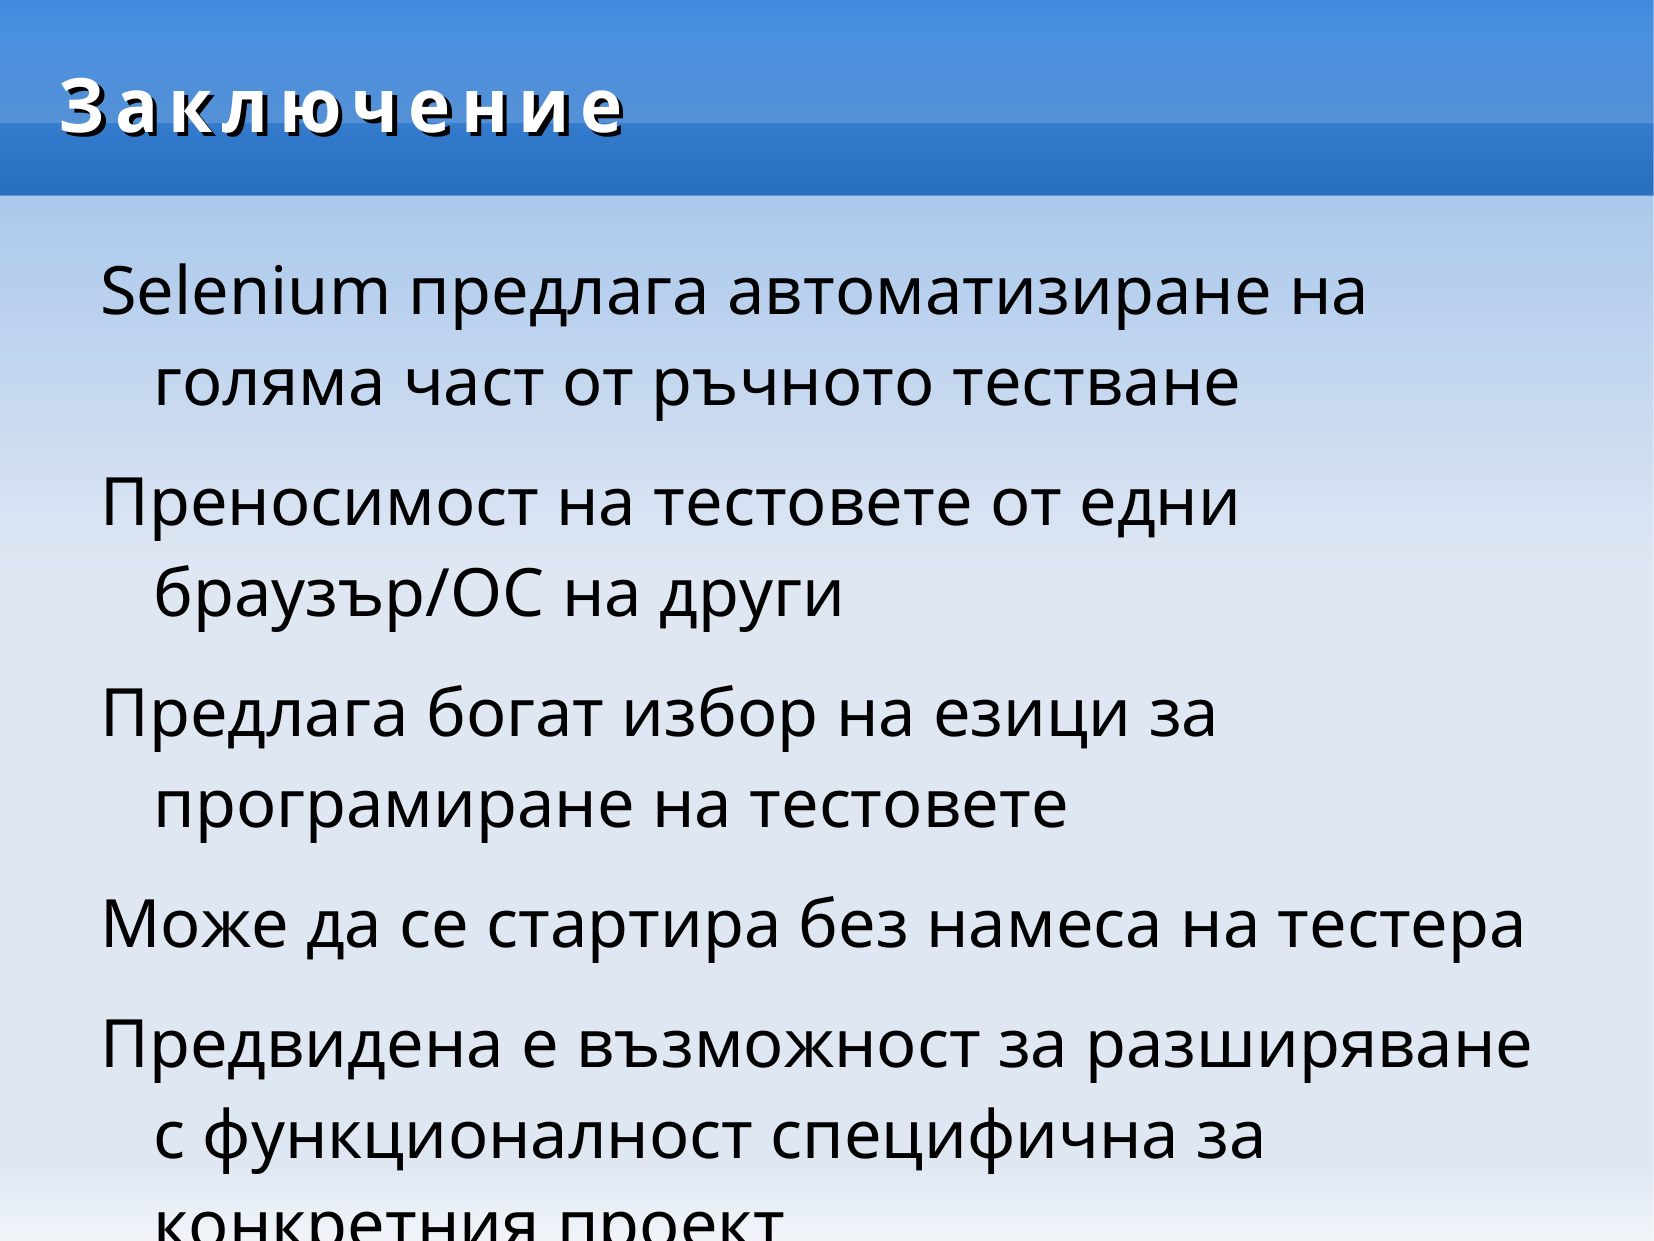

# Заключение
Selenium предлага автоматизиране на голяма част от ръчното тестване
Преносимост на тестовете от едни браузър/ОС на други
Предлага богат избор на езици за програмиране на тестовете
Може да се стартира без намеса на тестера
Предвидена е възможност за разширяване с функционалност специфична за конкретния проект